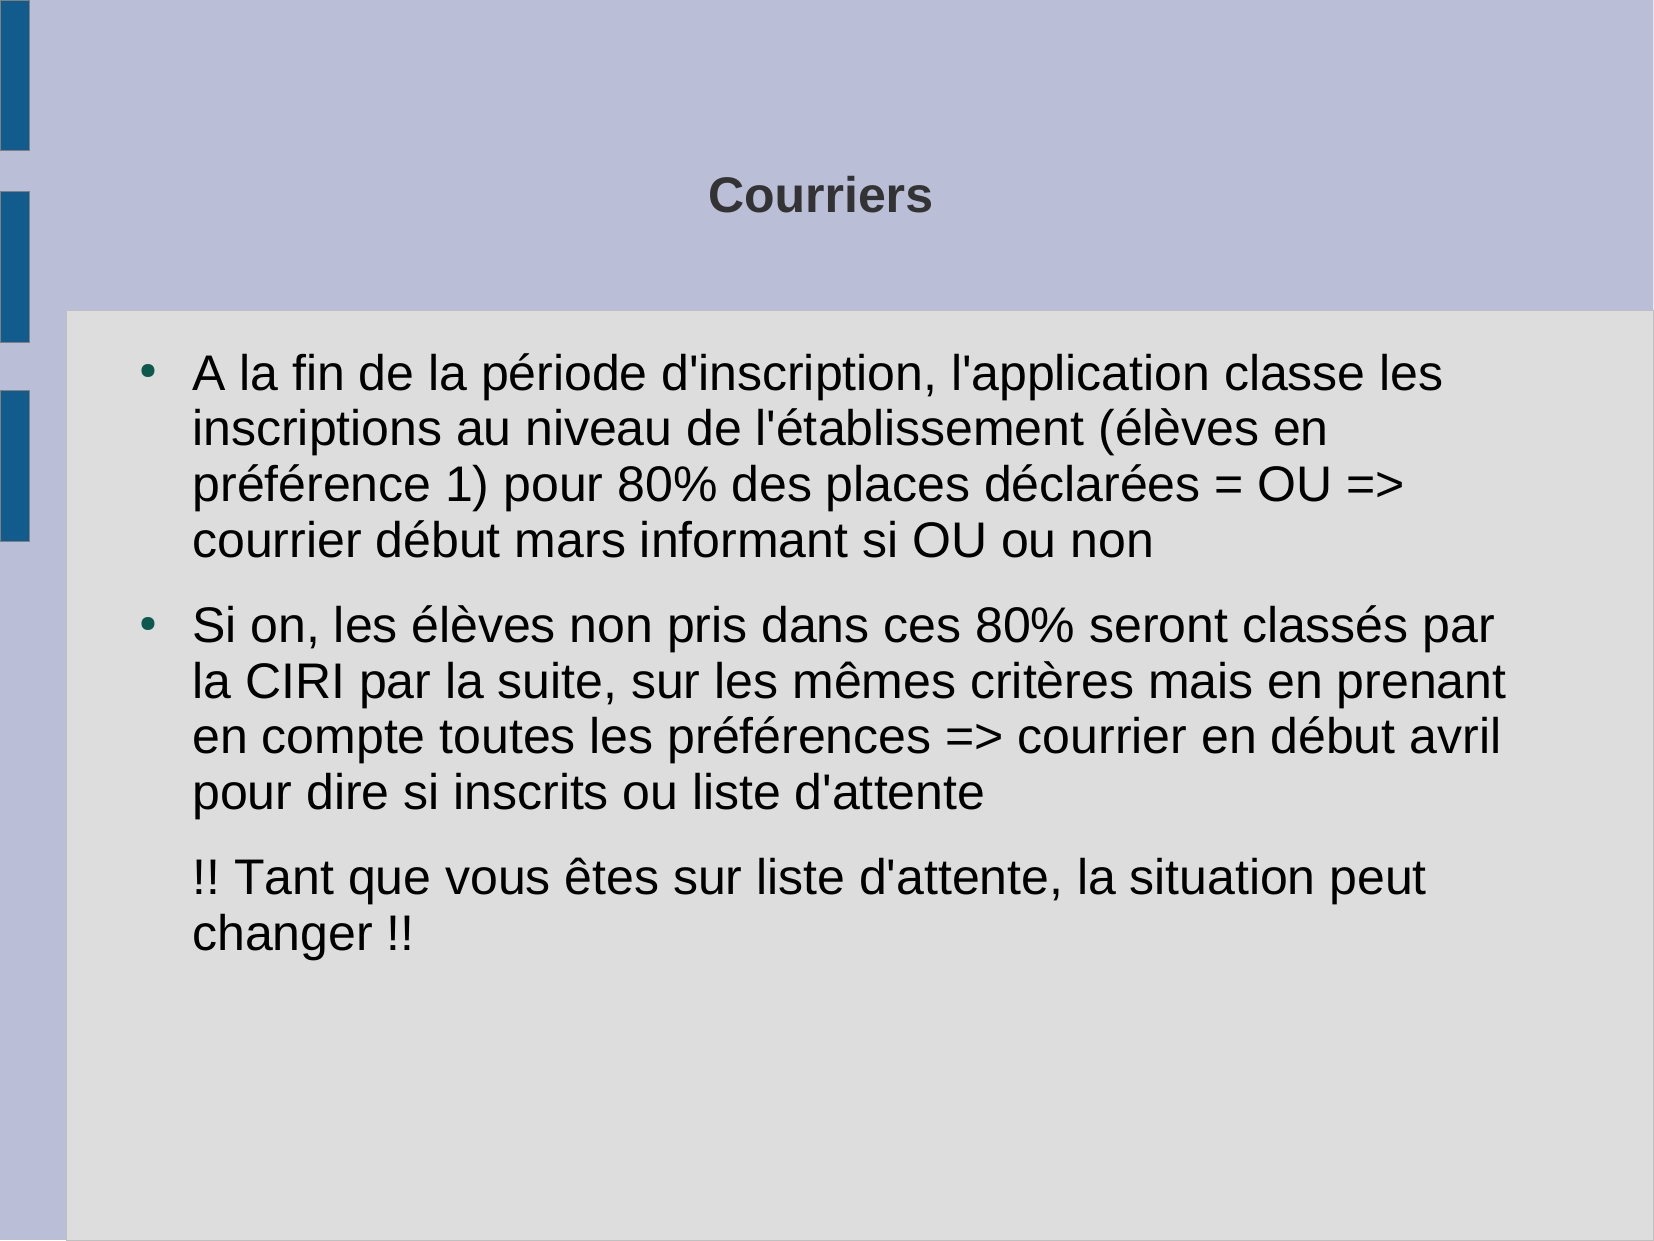

# Courriers
A la fin de la période d'inscription, l'application classe les inscriptions au niveau de l'établissement (élèves en préférence 1) pour 80% des places déclarées = OU => courrier début mars informant si OU ou non
Si on, les élèves non pris dans ces 80% seront classés par la CIRI par la suite, sur les mêmes critères mais en prenant en compte toutes les préférences => courrier en début avril pour dire si inscrits ou liste d'attente
!! Tant que vous êtes sur liste d'attente, la situation peut changer !!